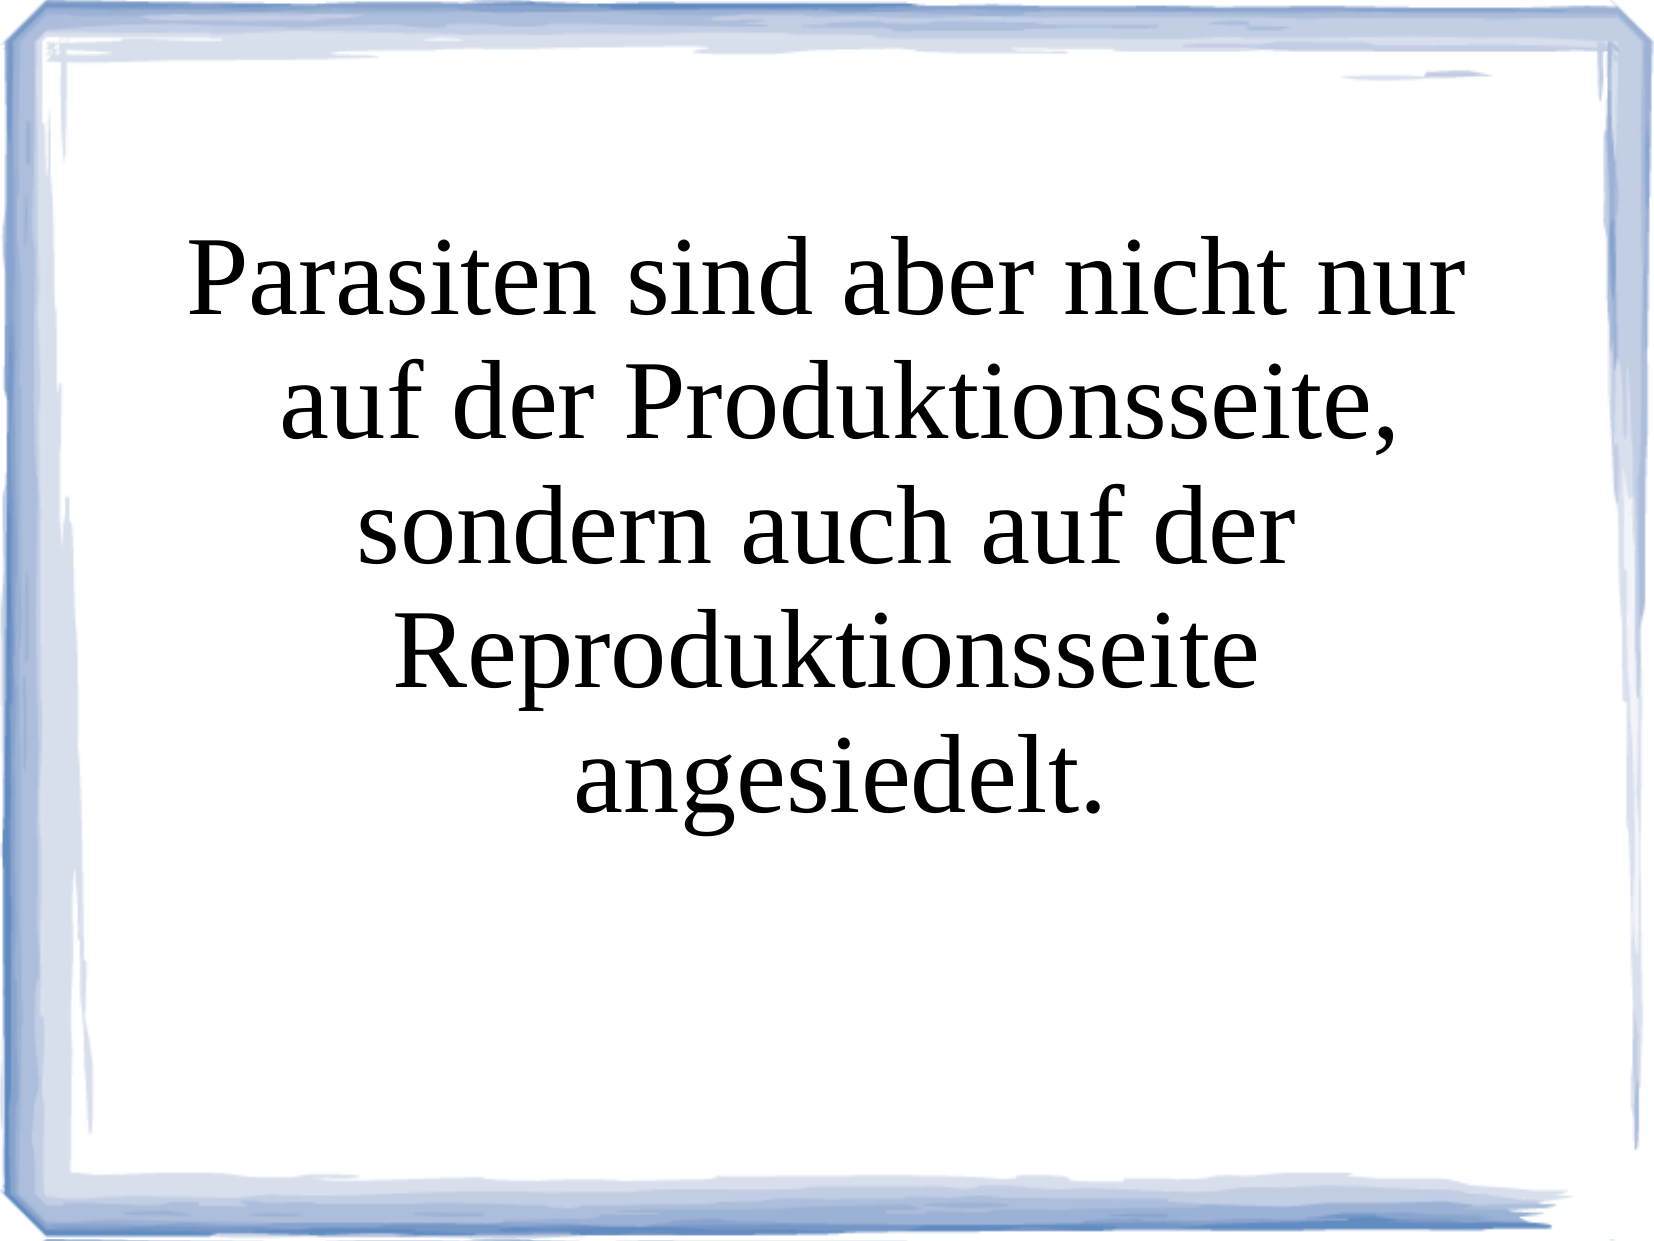

Parasiten sind aber nicht nur
auf der Produktionsseite,
sondern auch auf der
Reproduktionsseite
angesiedelt.